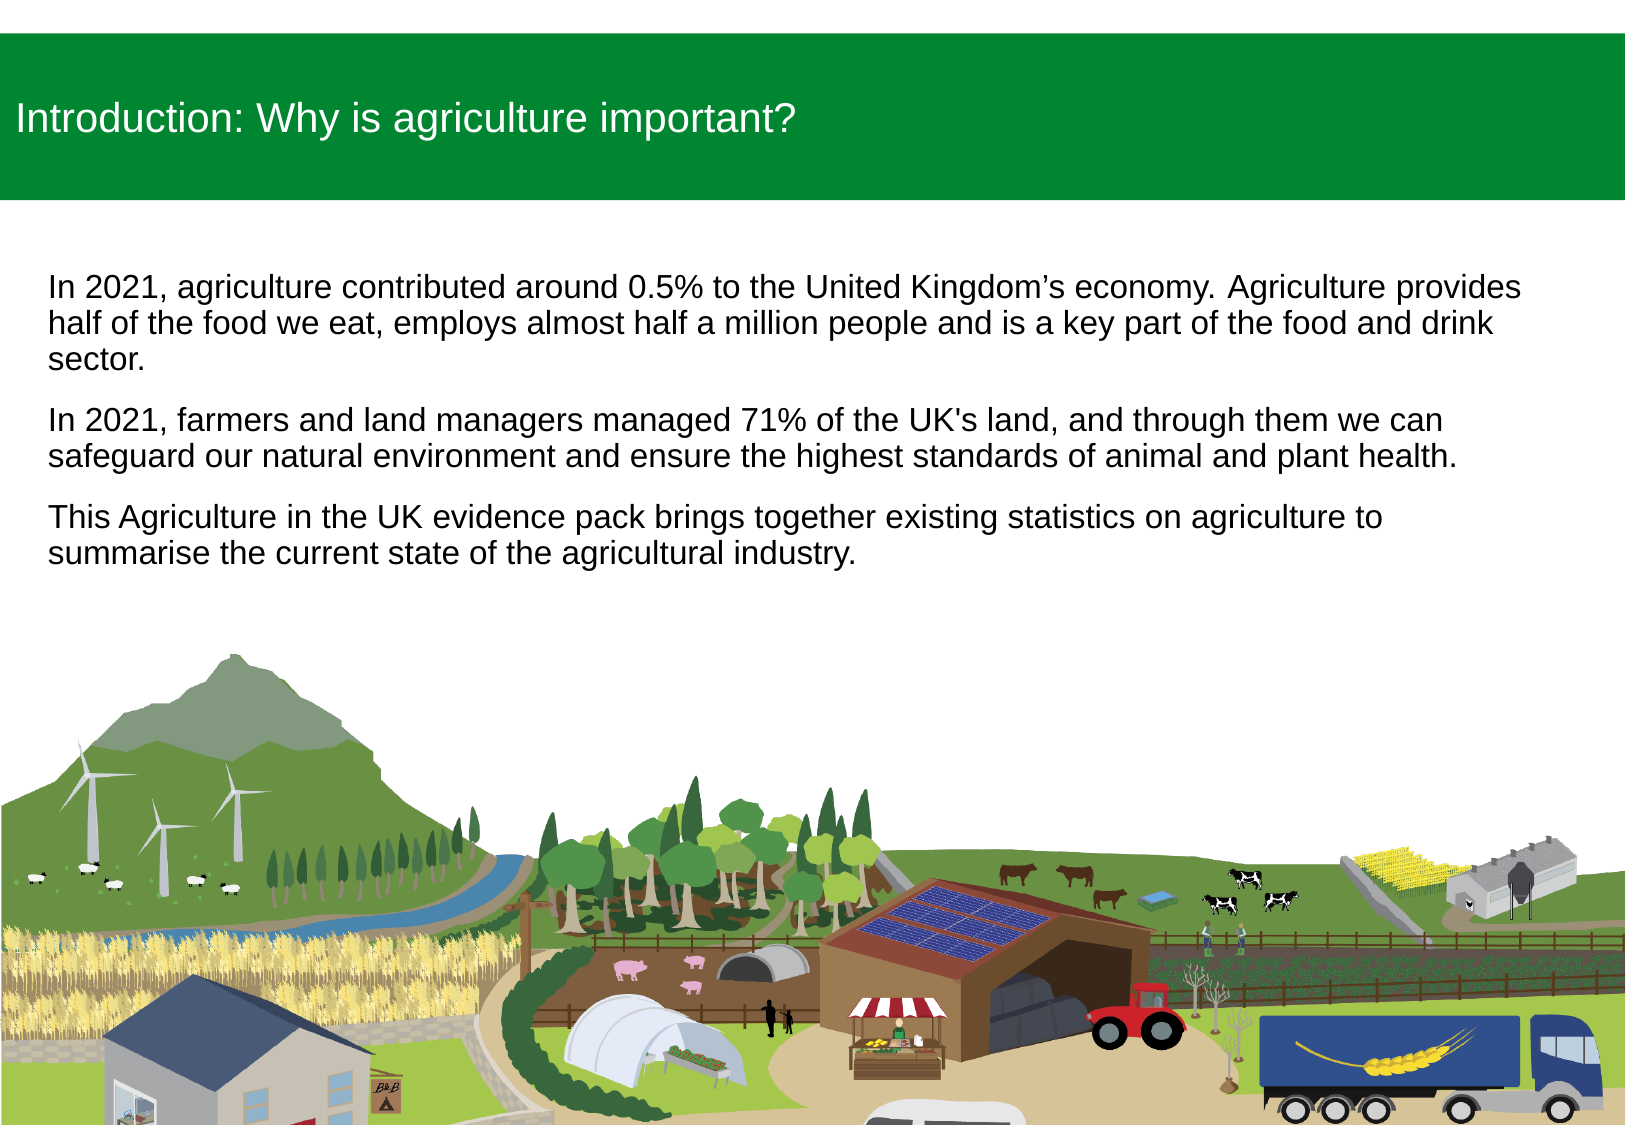

Introduction: Why is agriculture important?
# Introduction: why is agriculture important?
In 2021, agriculture contributed around 0.5% to the United Kingdom’s economy. Agriculture provides half of the food we eat, employs almost half a million people and is a key part of the food and drink sector.
In 2021, farmers and land managers managed 71% of the UK's land, and through them we can safeguard our natural environment and ensure the highest standards of animal and plant health.
This Agriculture in the UK evidence pack brings together existing statistics on agriculture to summarise the current state of the agricultural industry.